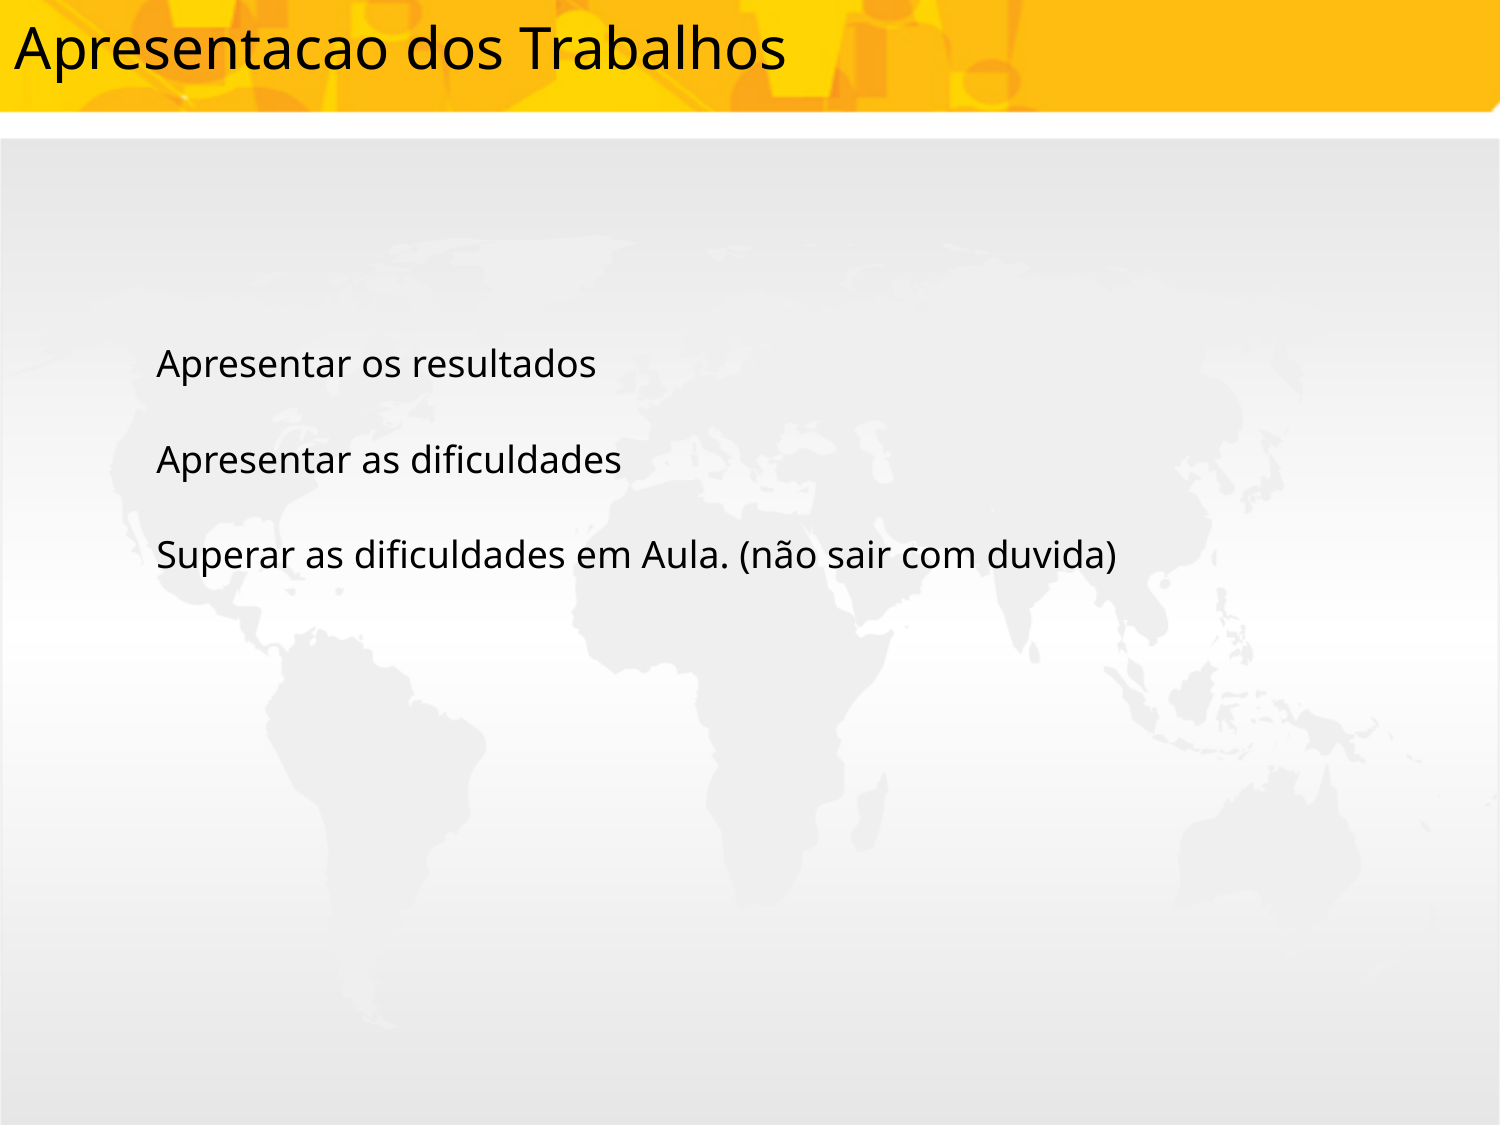

Apresentacao dos Trabalhos
Apresentar os resultados
Apresentar as dificuldades
Superar as dificuldades em Aula. (não sair com duvida)